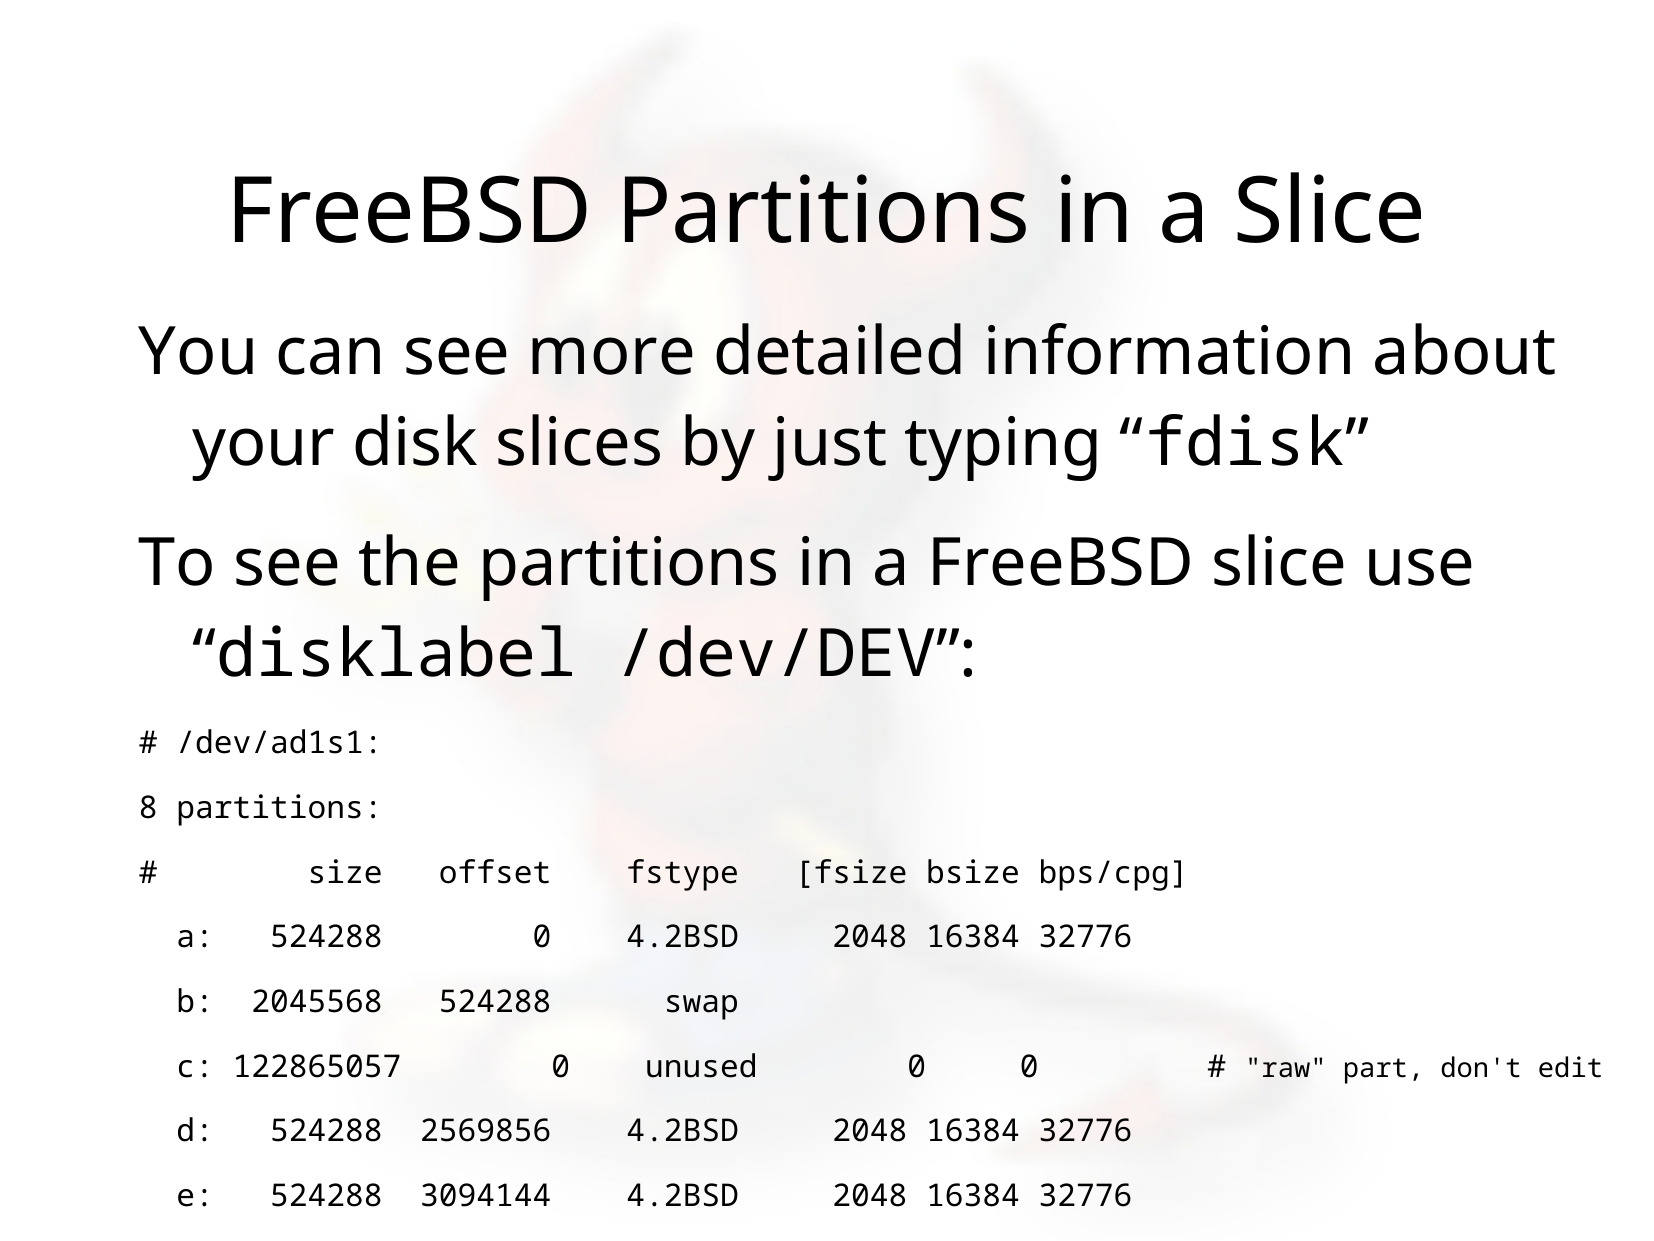

# FreeBSD Partitions in a Slice
You can see more detailed information about your disk slices by just typing “fdisk”
To see the partitions in a FreeBSD slice use “disklabel /dev/DEV”:
# /dev/ad1s1:
8 partitions:
# size offset fstype [fsize bsize bps/cpg]
 a: 524288 0 4.2BSD 2048 16384 32776
 b: 2045568 524288 swap
 c: 122865057 0 unused 0 0 # "raw" part, don't edit
 d: 524288 2569856 4.2BSD 2048 16384 32776
 e: 524288 3094144 4.2BSD 2048 16384 32776
 f: 119246625 3618432 4.2BSD 2048 16384 28552